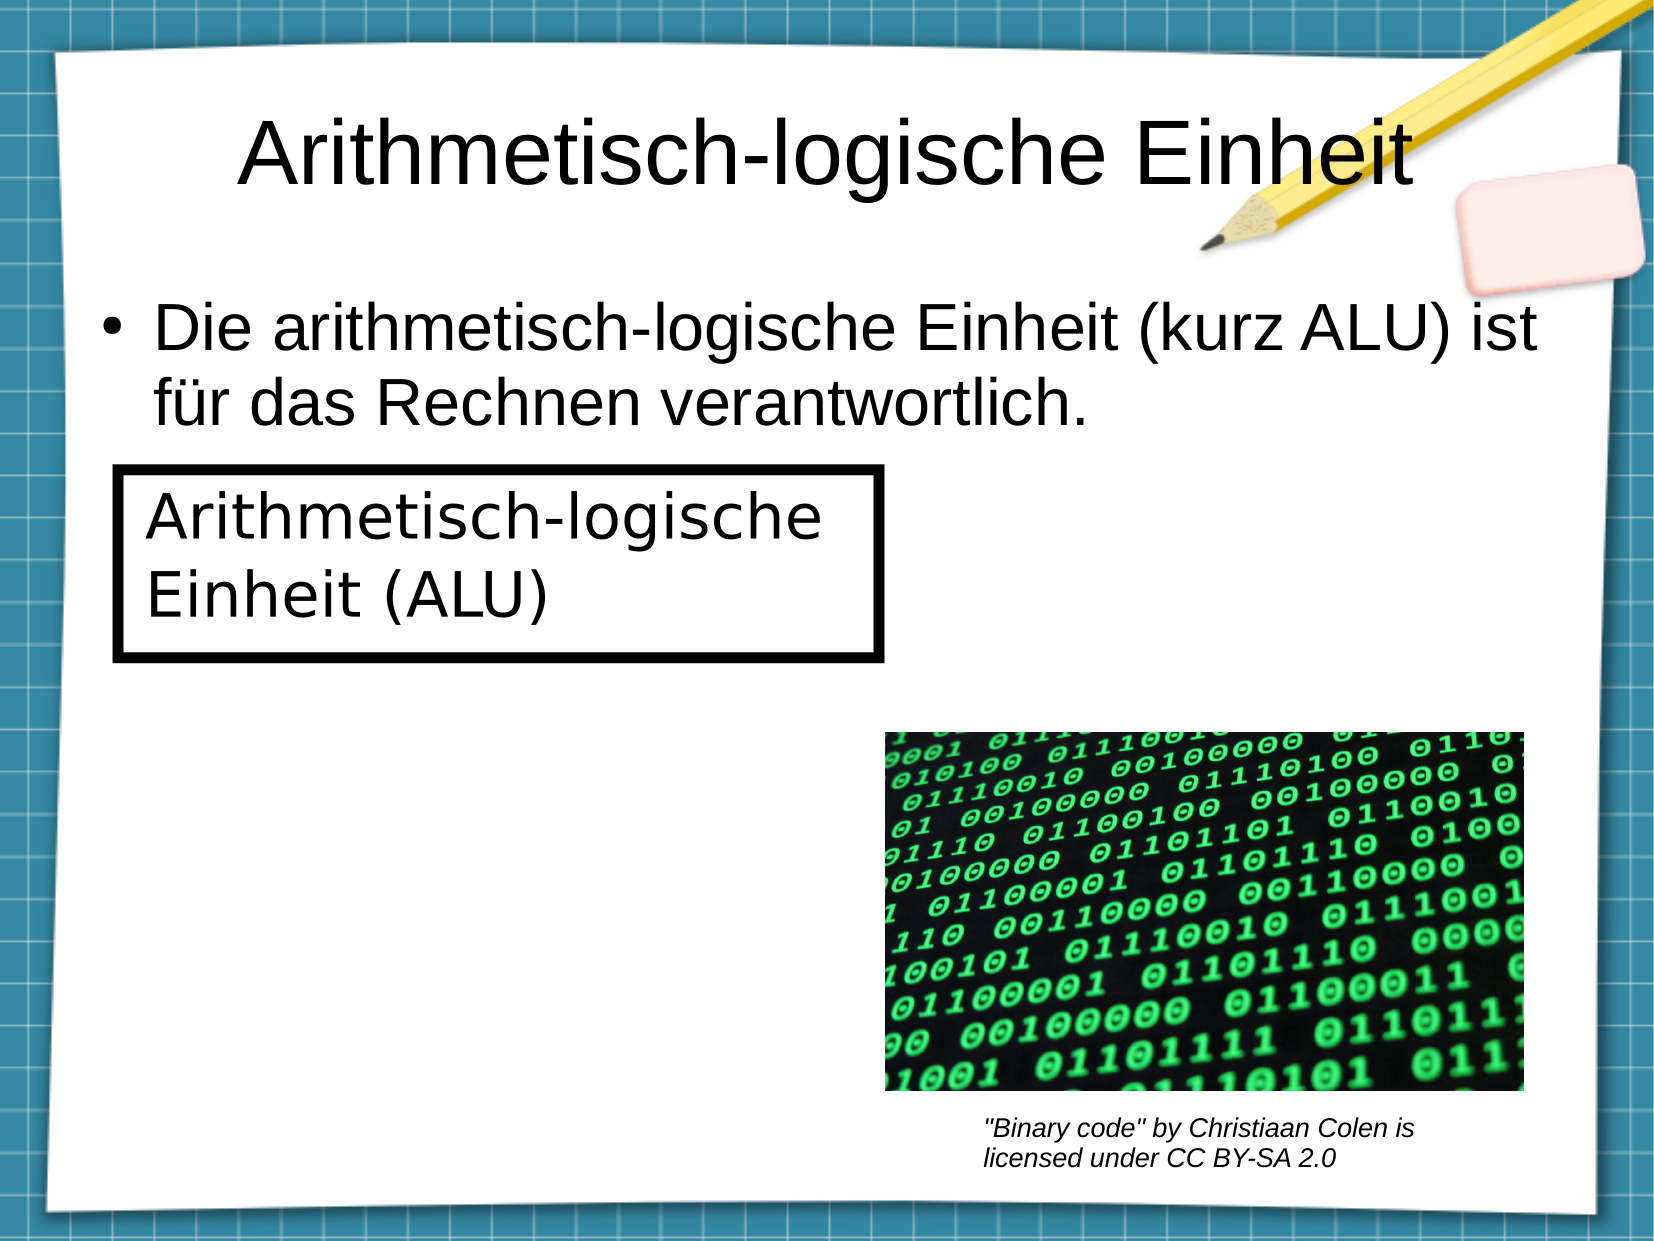

# Arithmetisch-logische Einheit
Die arithmetisch-logische Einheit (kurz ALU) ist für das Rechnen verantwortlich.
"Binary code" by Christiaan Colen is
licensed under CC BY-SA 2.0